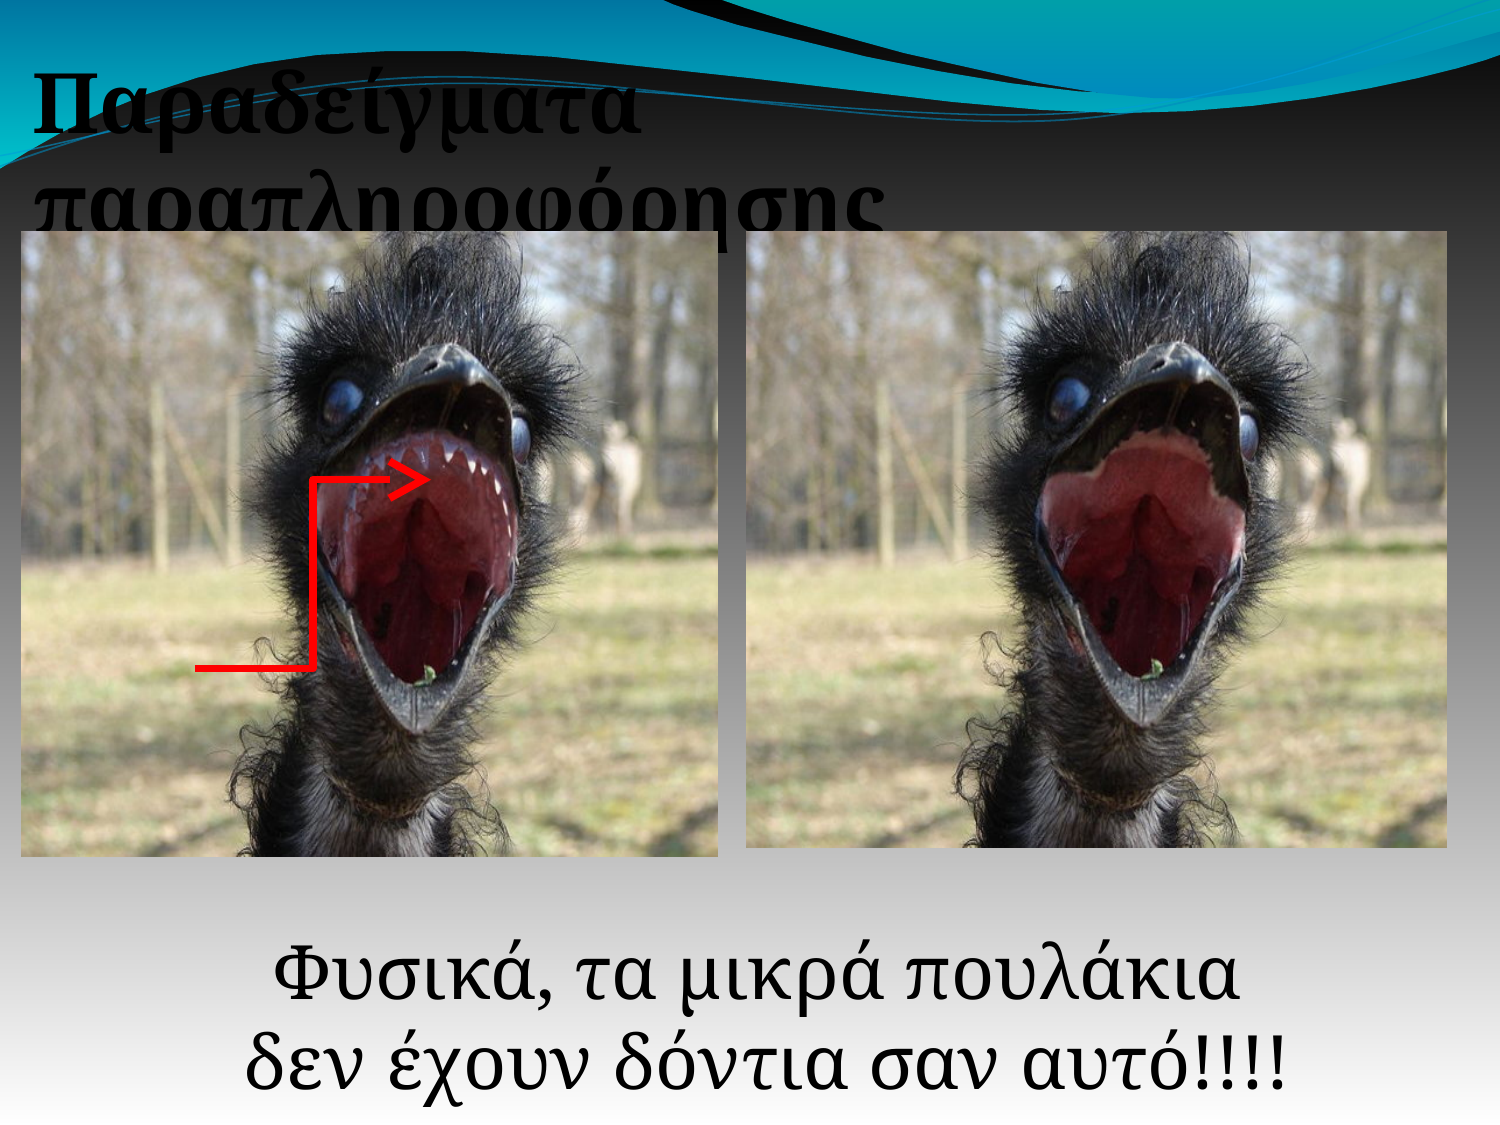

Παραδείγματα παραπληροφόρησης
Φυσικά, τα μικρά πουλάκια
δεν έχουν δόντια σαν αυτό!!!!